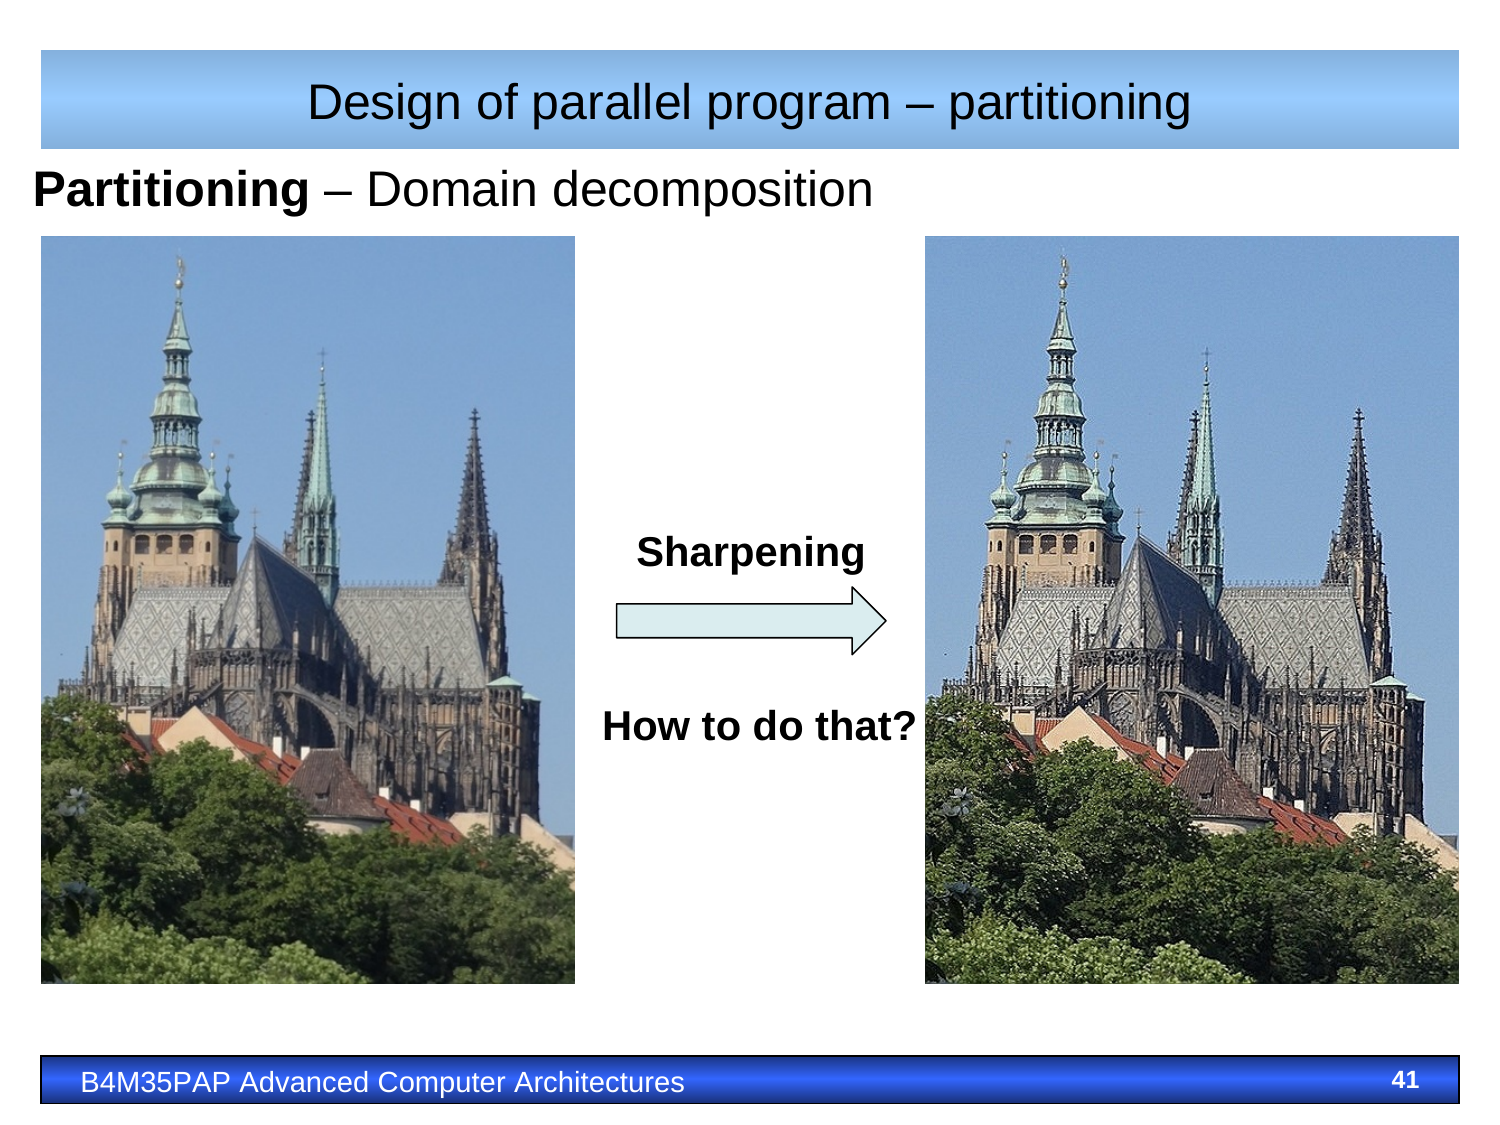

# Design of parallel program – partitioning
Partitioning – Domain decomposition
Sharpening
How to do that?